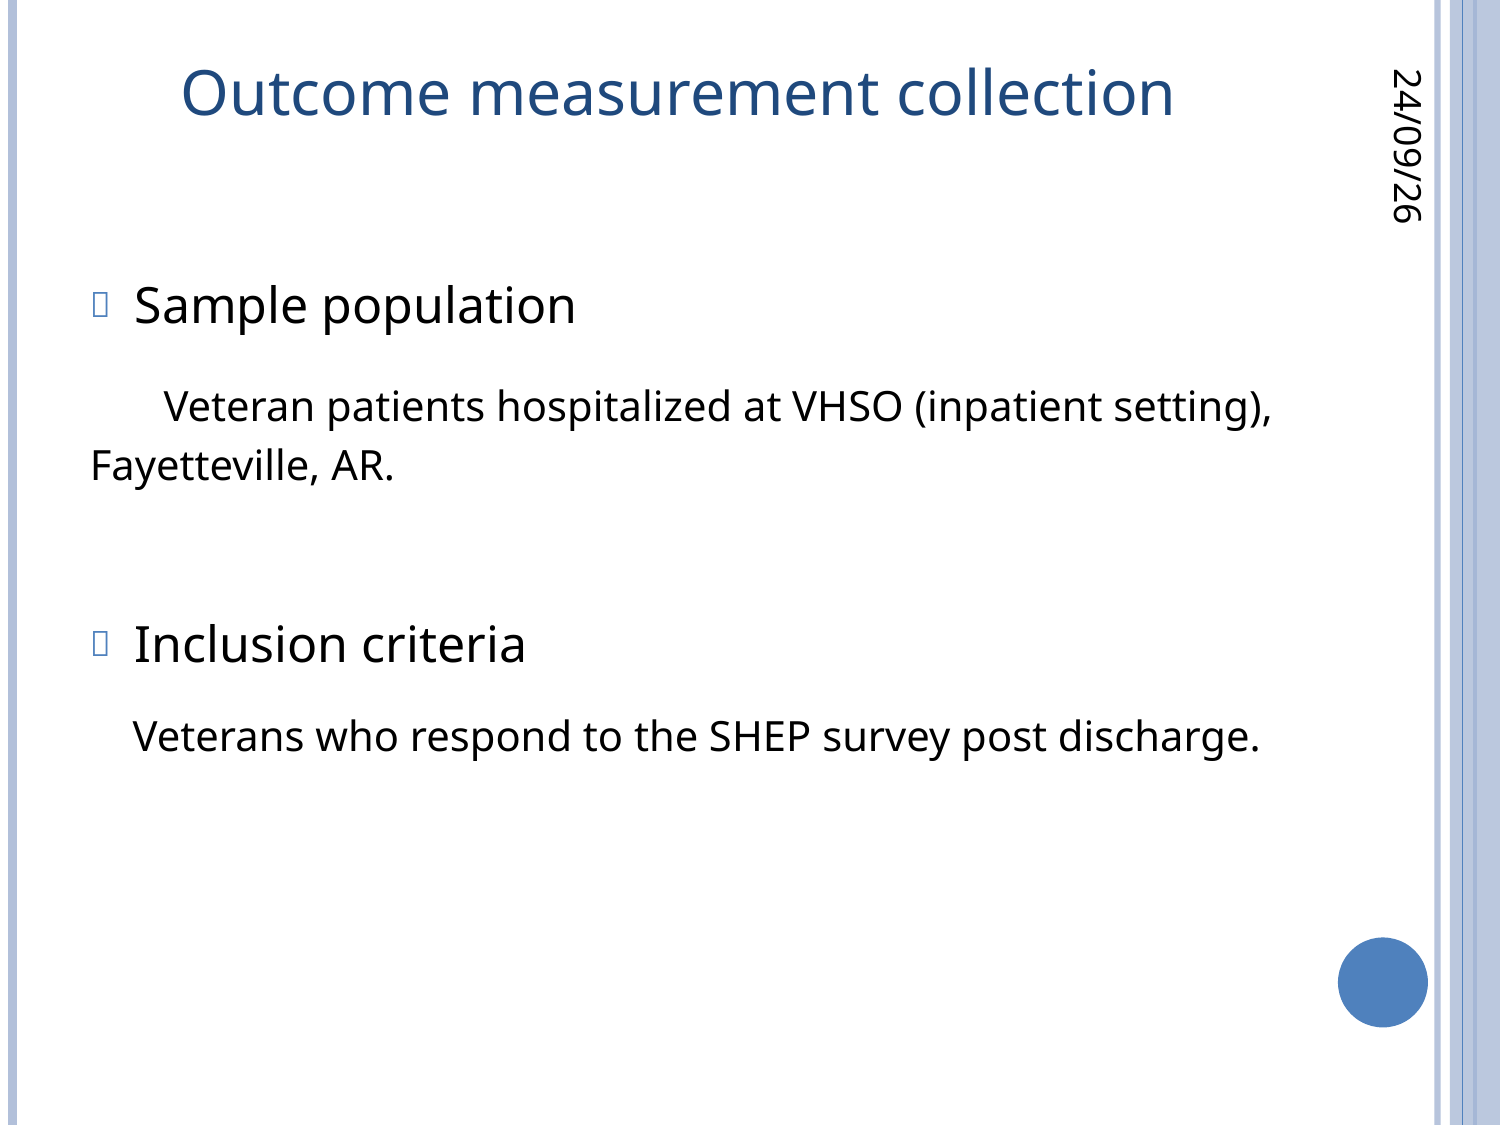

# Outcome measurement collection
Sample population
	Veteran patients hospitalized at VHSO (inpatient setting), Fayetteville, AR.
Inclusion criteria
 Veterans who respond to the SHEP survey post discharge.